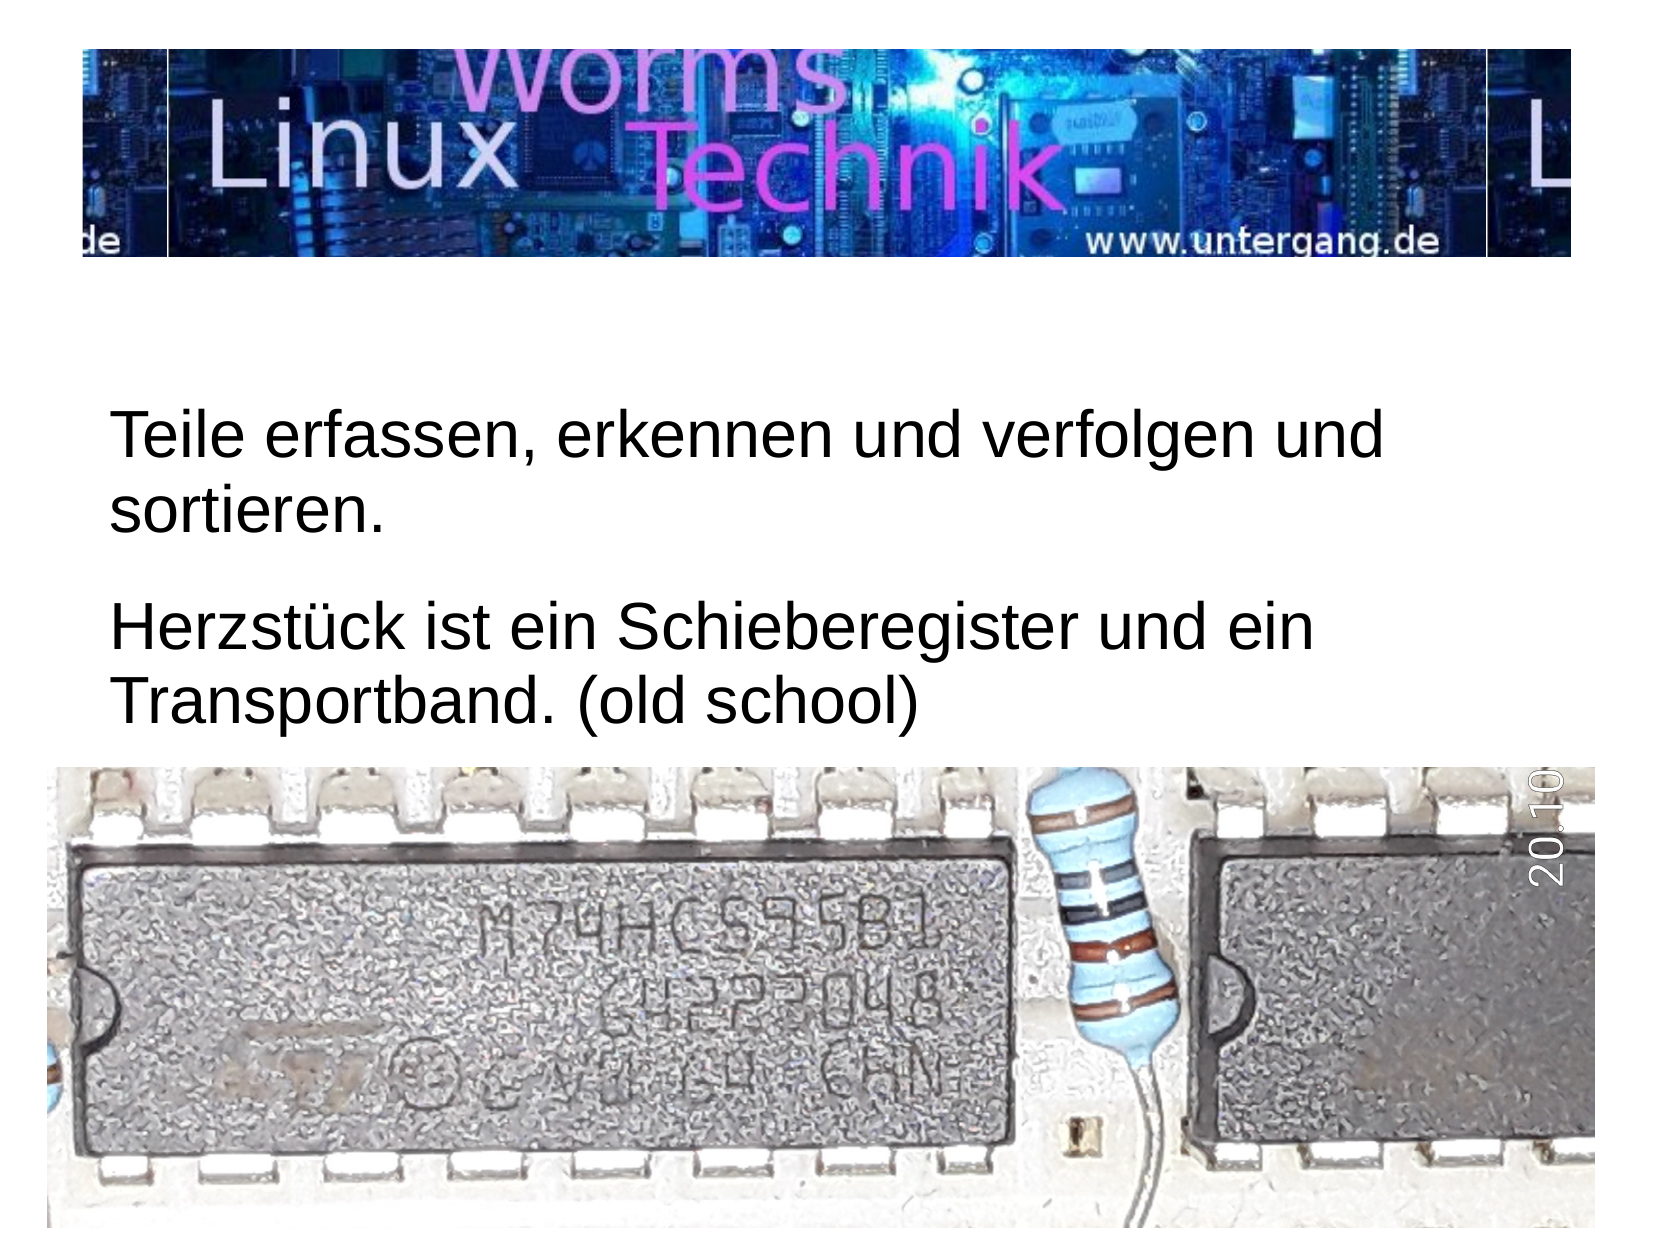

#
Teile erfassen, erkennen und verfolgen und sortieren.
Herzstück ist ein Schieberegister und ein Transportband. (old school)
Wormser a.k.a Stefan Höhn